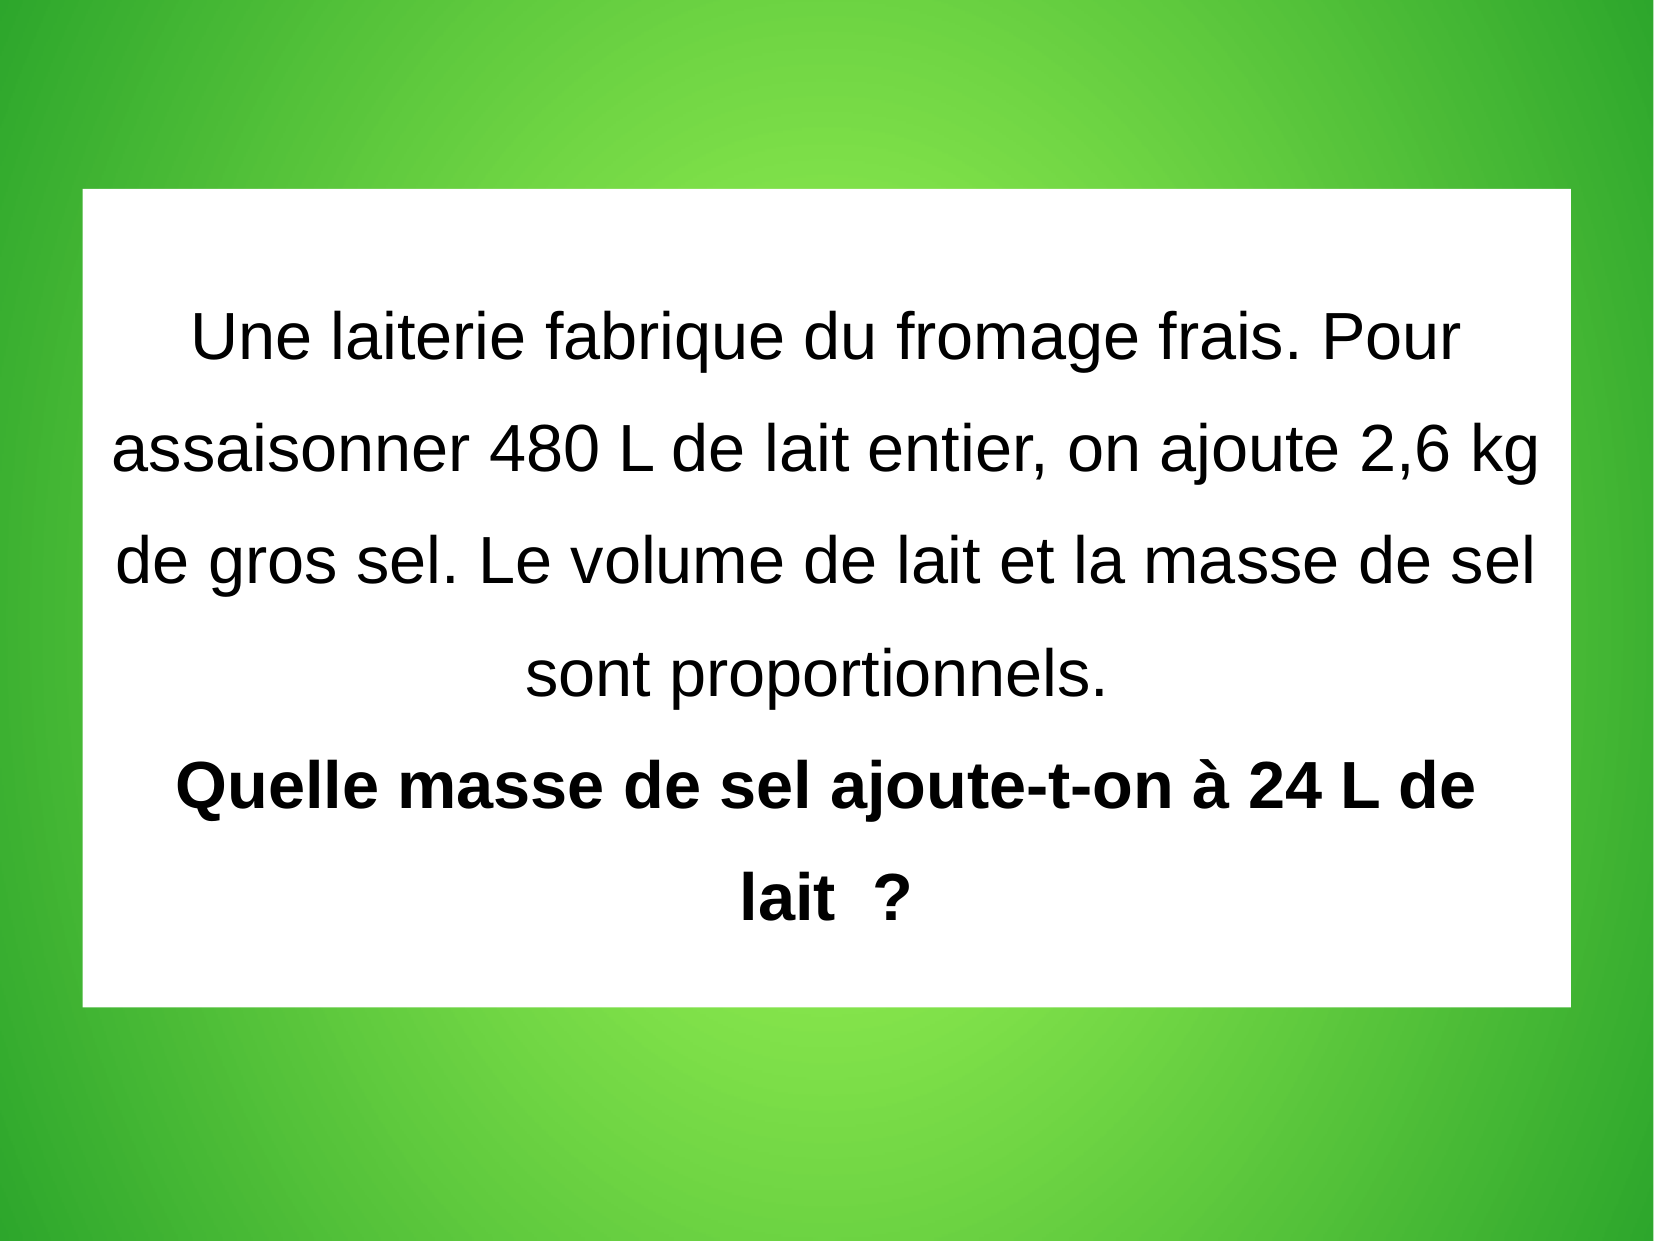

#
Une laiterie fabrique du fromage frais. Pour assaisonner 480 L de lait entier, on ajoute 2,6 kg de gros sel. Le volume de lait et la masse de sel sont proportionnels.
Quelle masse de sel ajoute-t-on à 24 L de lait  ?